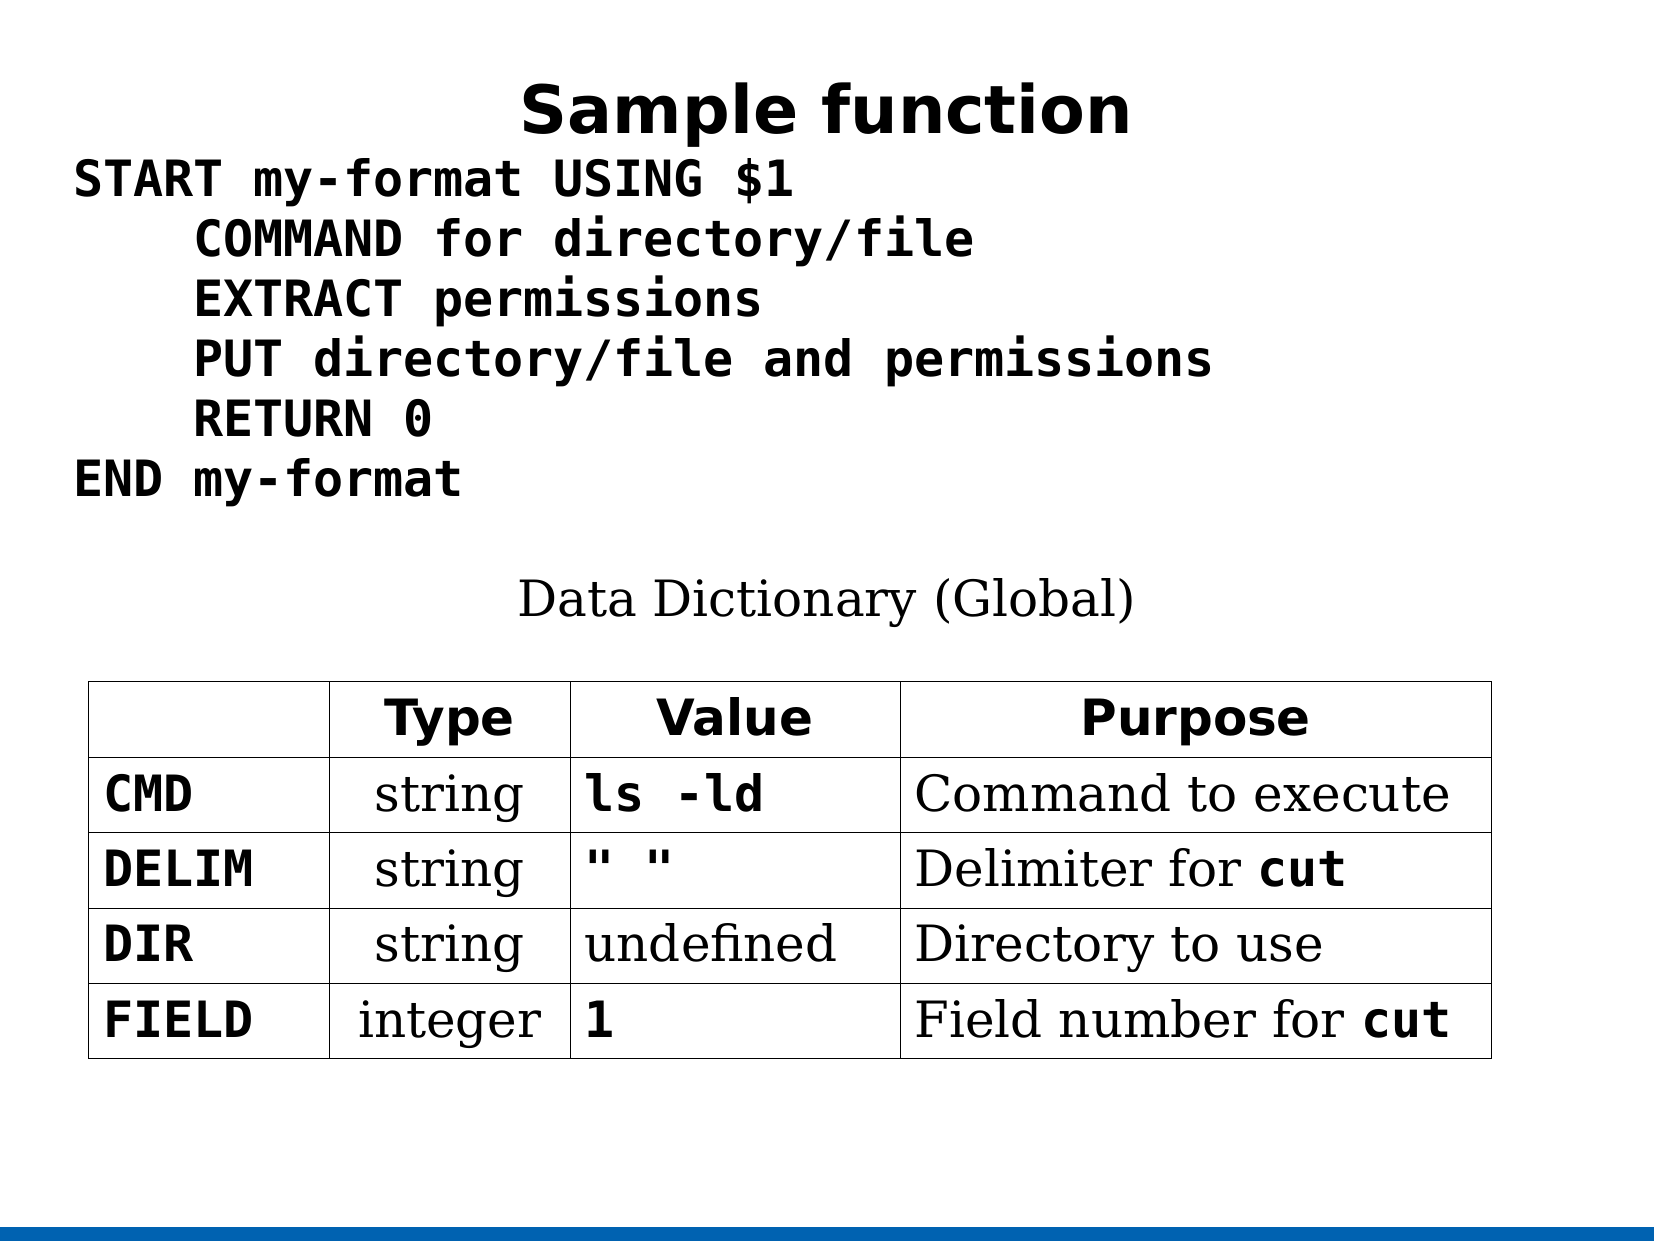

Sample function
START my-format USING $1
 COMMAND for directory/file
 EXTRACT permissions
 PUT directory/file and permissions
 RETURN 0
END my-format
Data Dictionary (Global)
| Name | Type | Value | Purpose |
| --- | --- | --- | --- |
| CMD | string | ls -ld | Command to execute |
| DELIM | string | " " | Delimiter for cut |
| DIR | string | undefined | Directory to use |
| FIELD | integer | 1 | Field number for cut |